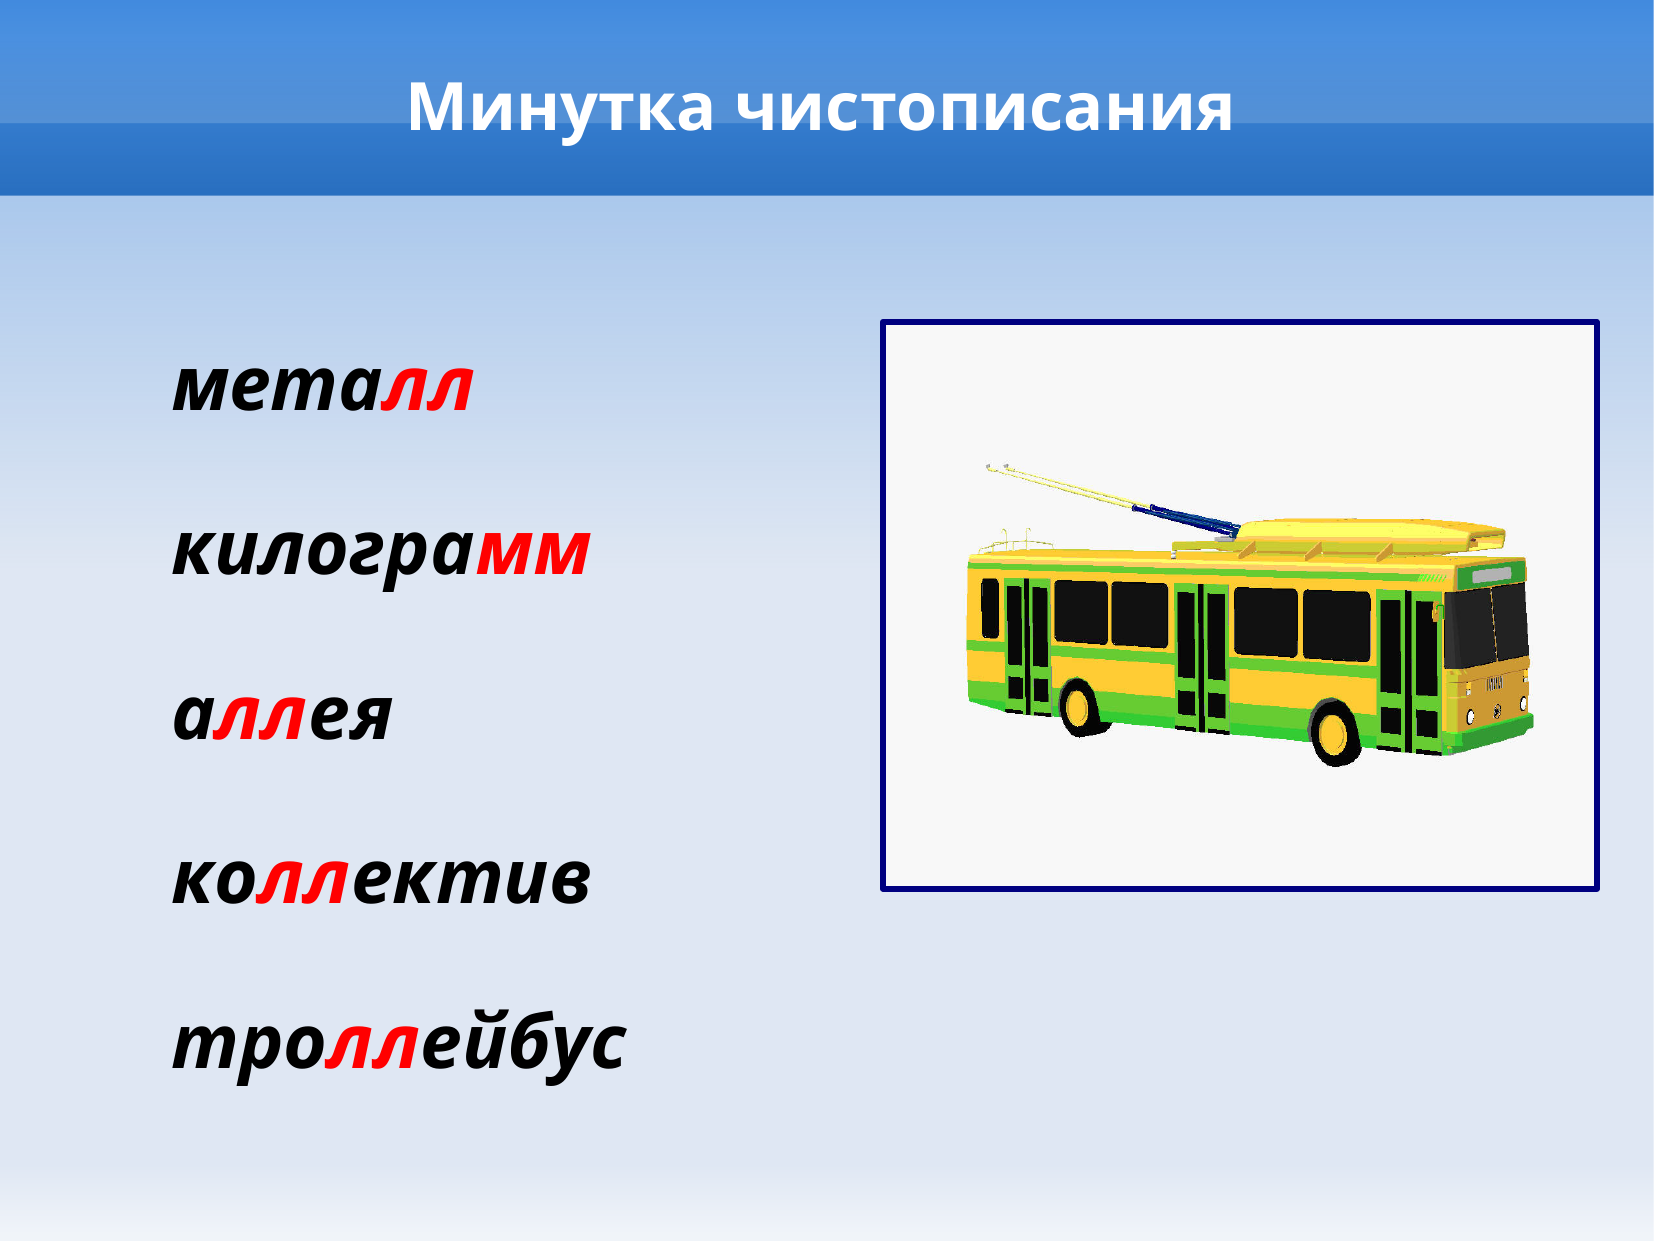

# Минутка чистописания
металл
килограмм
аллея
коллектив
троллейбус